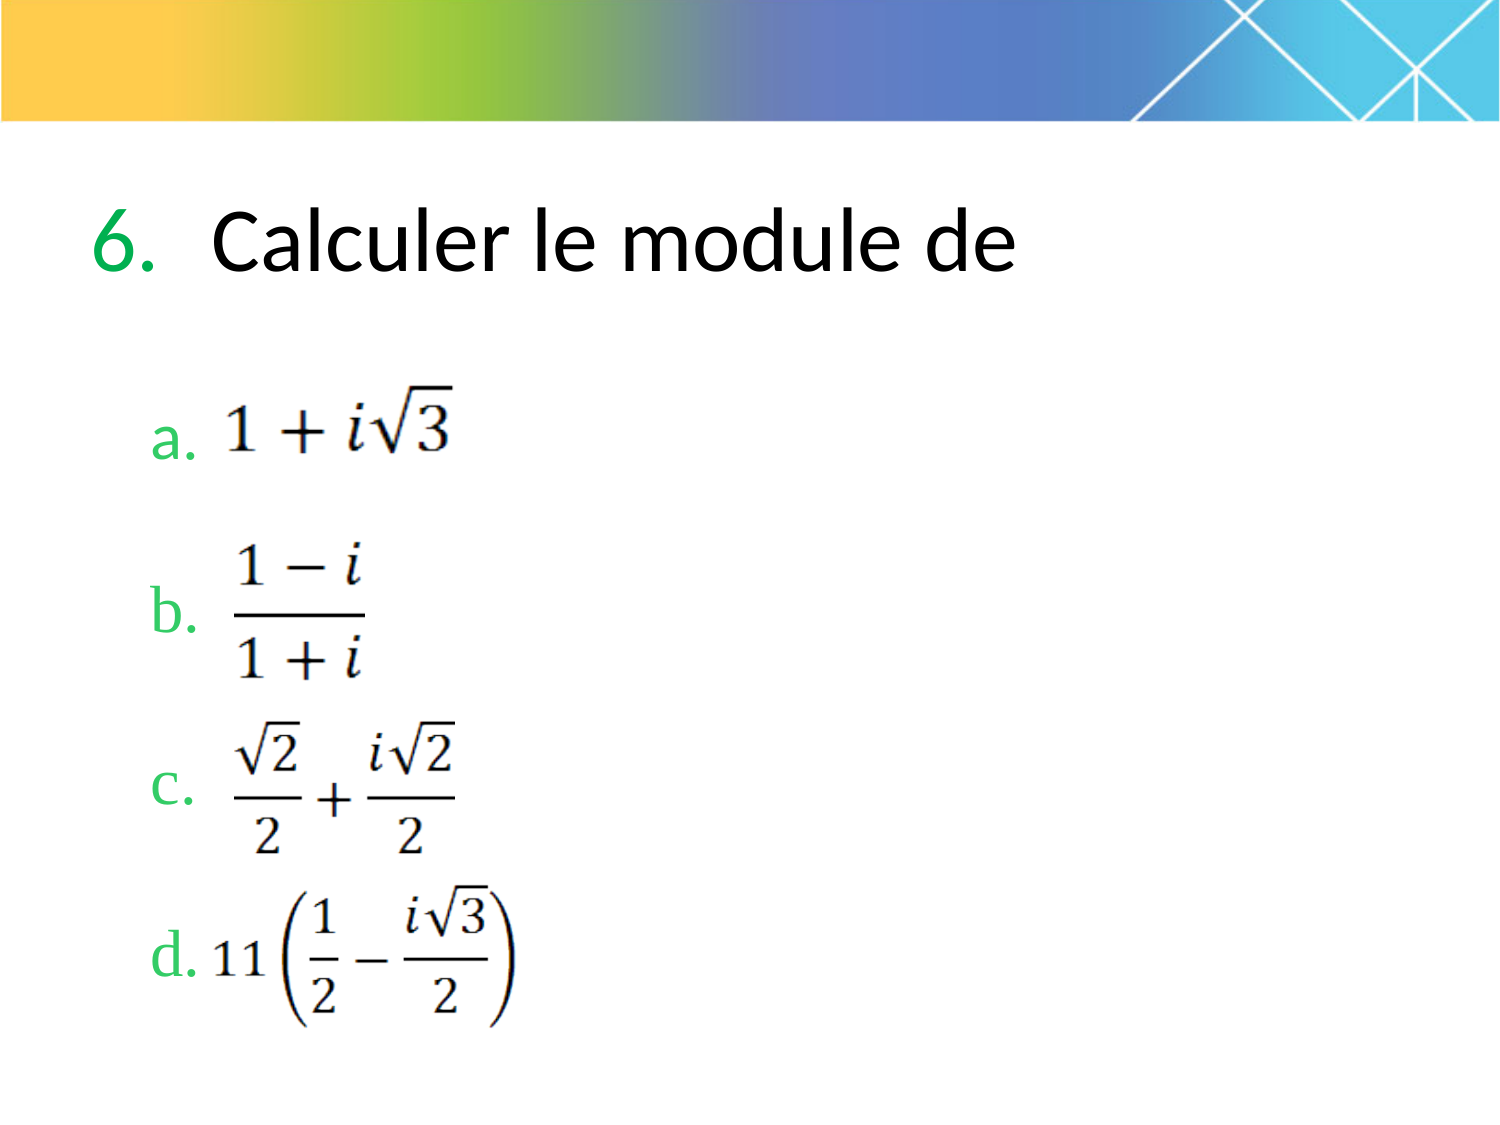

# Calculer le module de
a.
b.
c.
d.